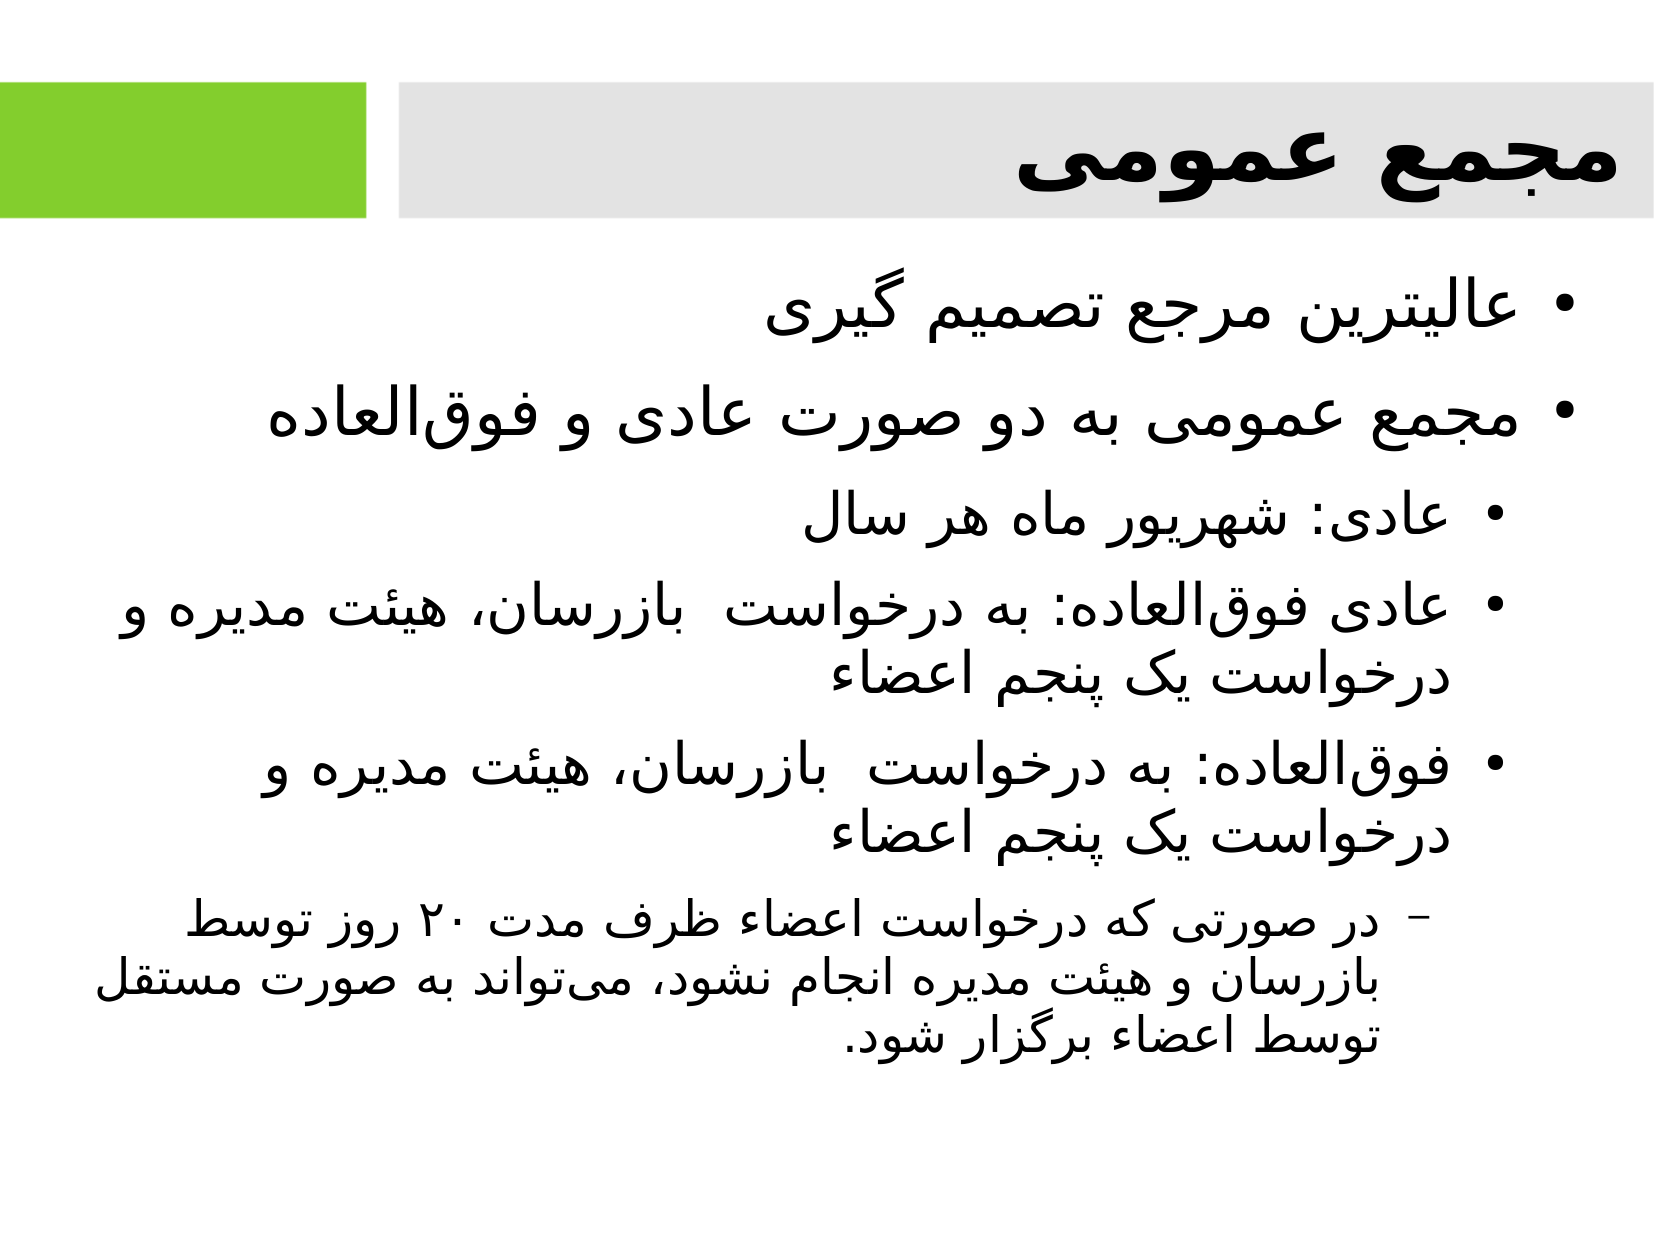

# مجمع عمومی
عالیترین مرجع تصمیم گیری
مجمع عمومی به دو صورت عادی و فوق‌العاده
عادی: شهریور ماه هر سال
عادی فوق‌العاده: به درخواست بازرسان، هیئت مدیره و درخواست یک پنجم اعضاء
فوق‌العاده: به درخواست بازرسان، هیئت مدیره و درخواست یک پنجم اعضاء
در صورتی که درخواست اعضاء ظرف مدت ۲۰ روز توسط بازرسان و هیئت مدیره انجام نشود، می‌تواند به صورت مستقل توسط اعضاء برگزار شود.